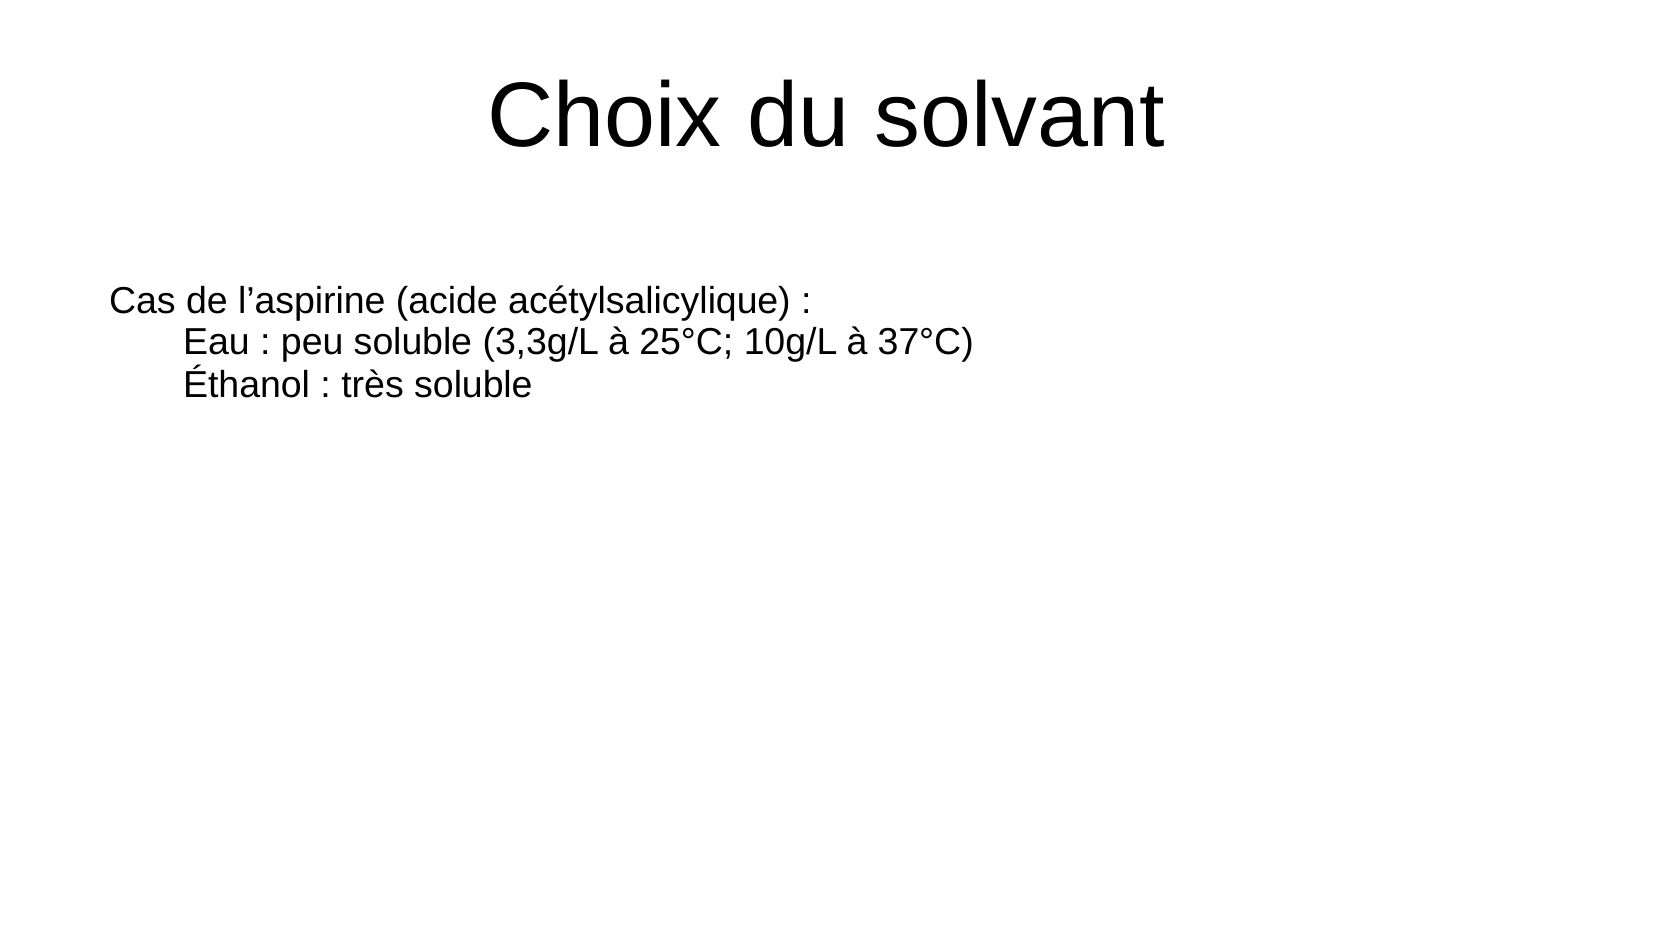

# Choix du solvant
Cas de l’aspirine (acide acétylsalicylique) :
	Eau : peu soluble (3,3g/L à 25°C; 10g/L à 37°C)
	Éthanol : très soluble